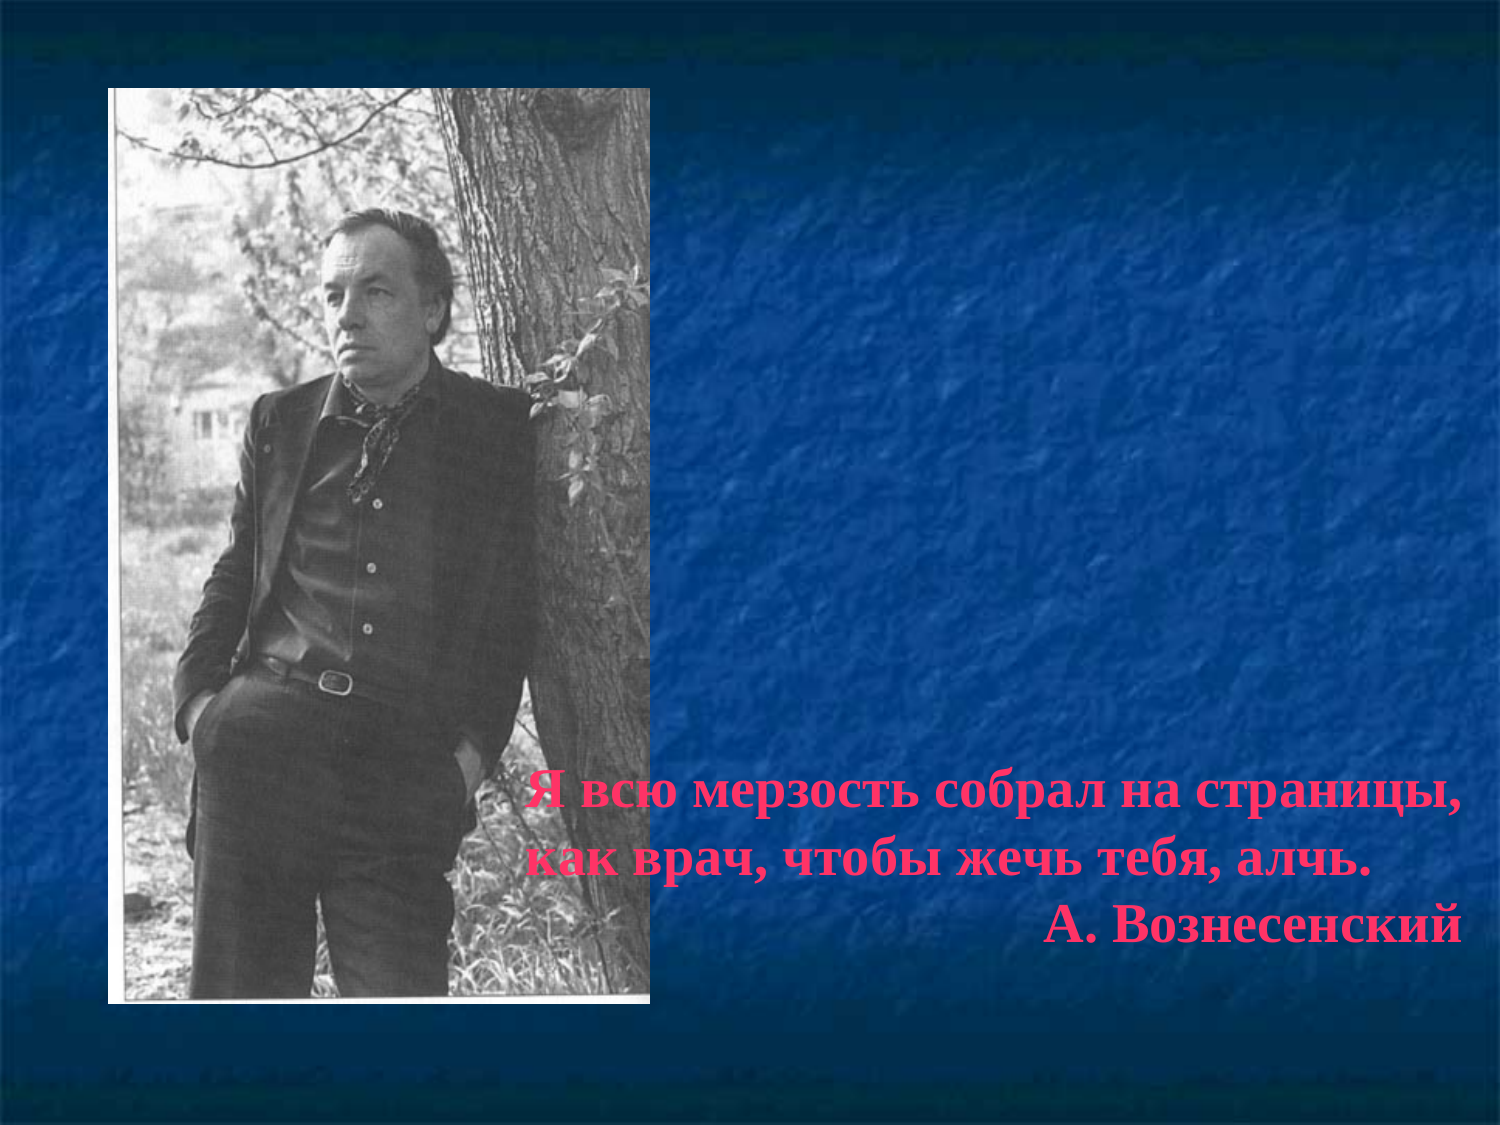

Я всю мерзость собрал на страницы,
как врач, чтобы жечь тебя, алчь.
 А. Вознесенский